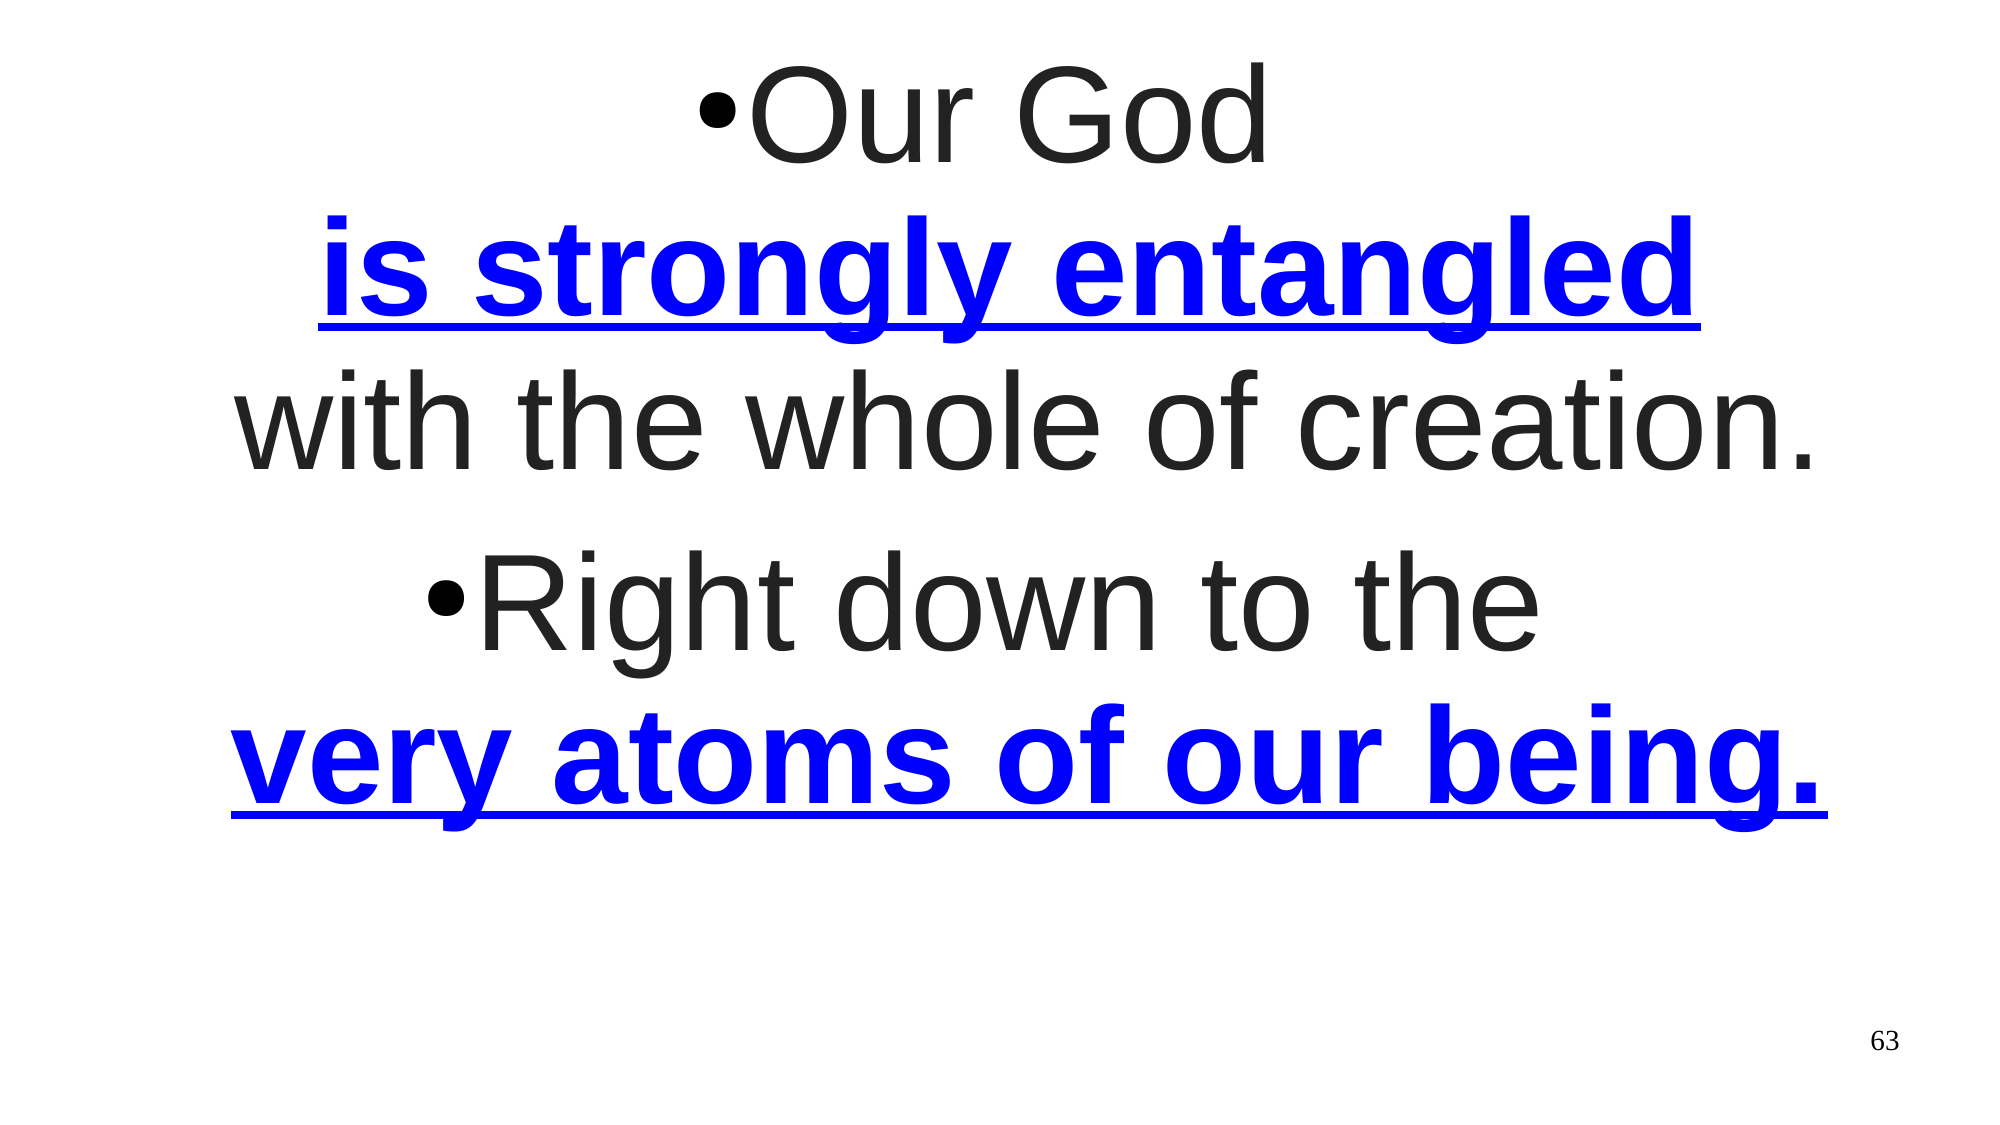

# Our God is strongly entangled with the whole of creation.
Right down to the
very atoms of our being.
63